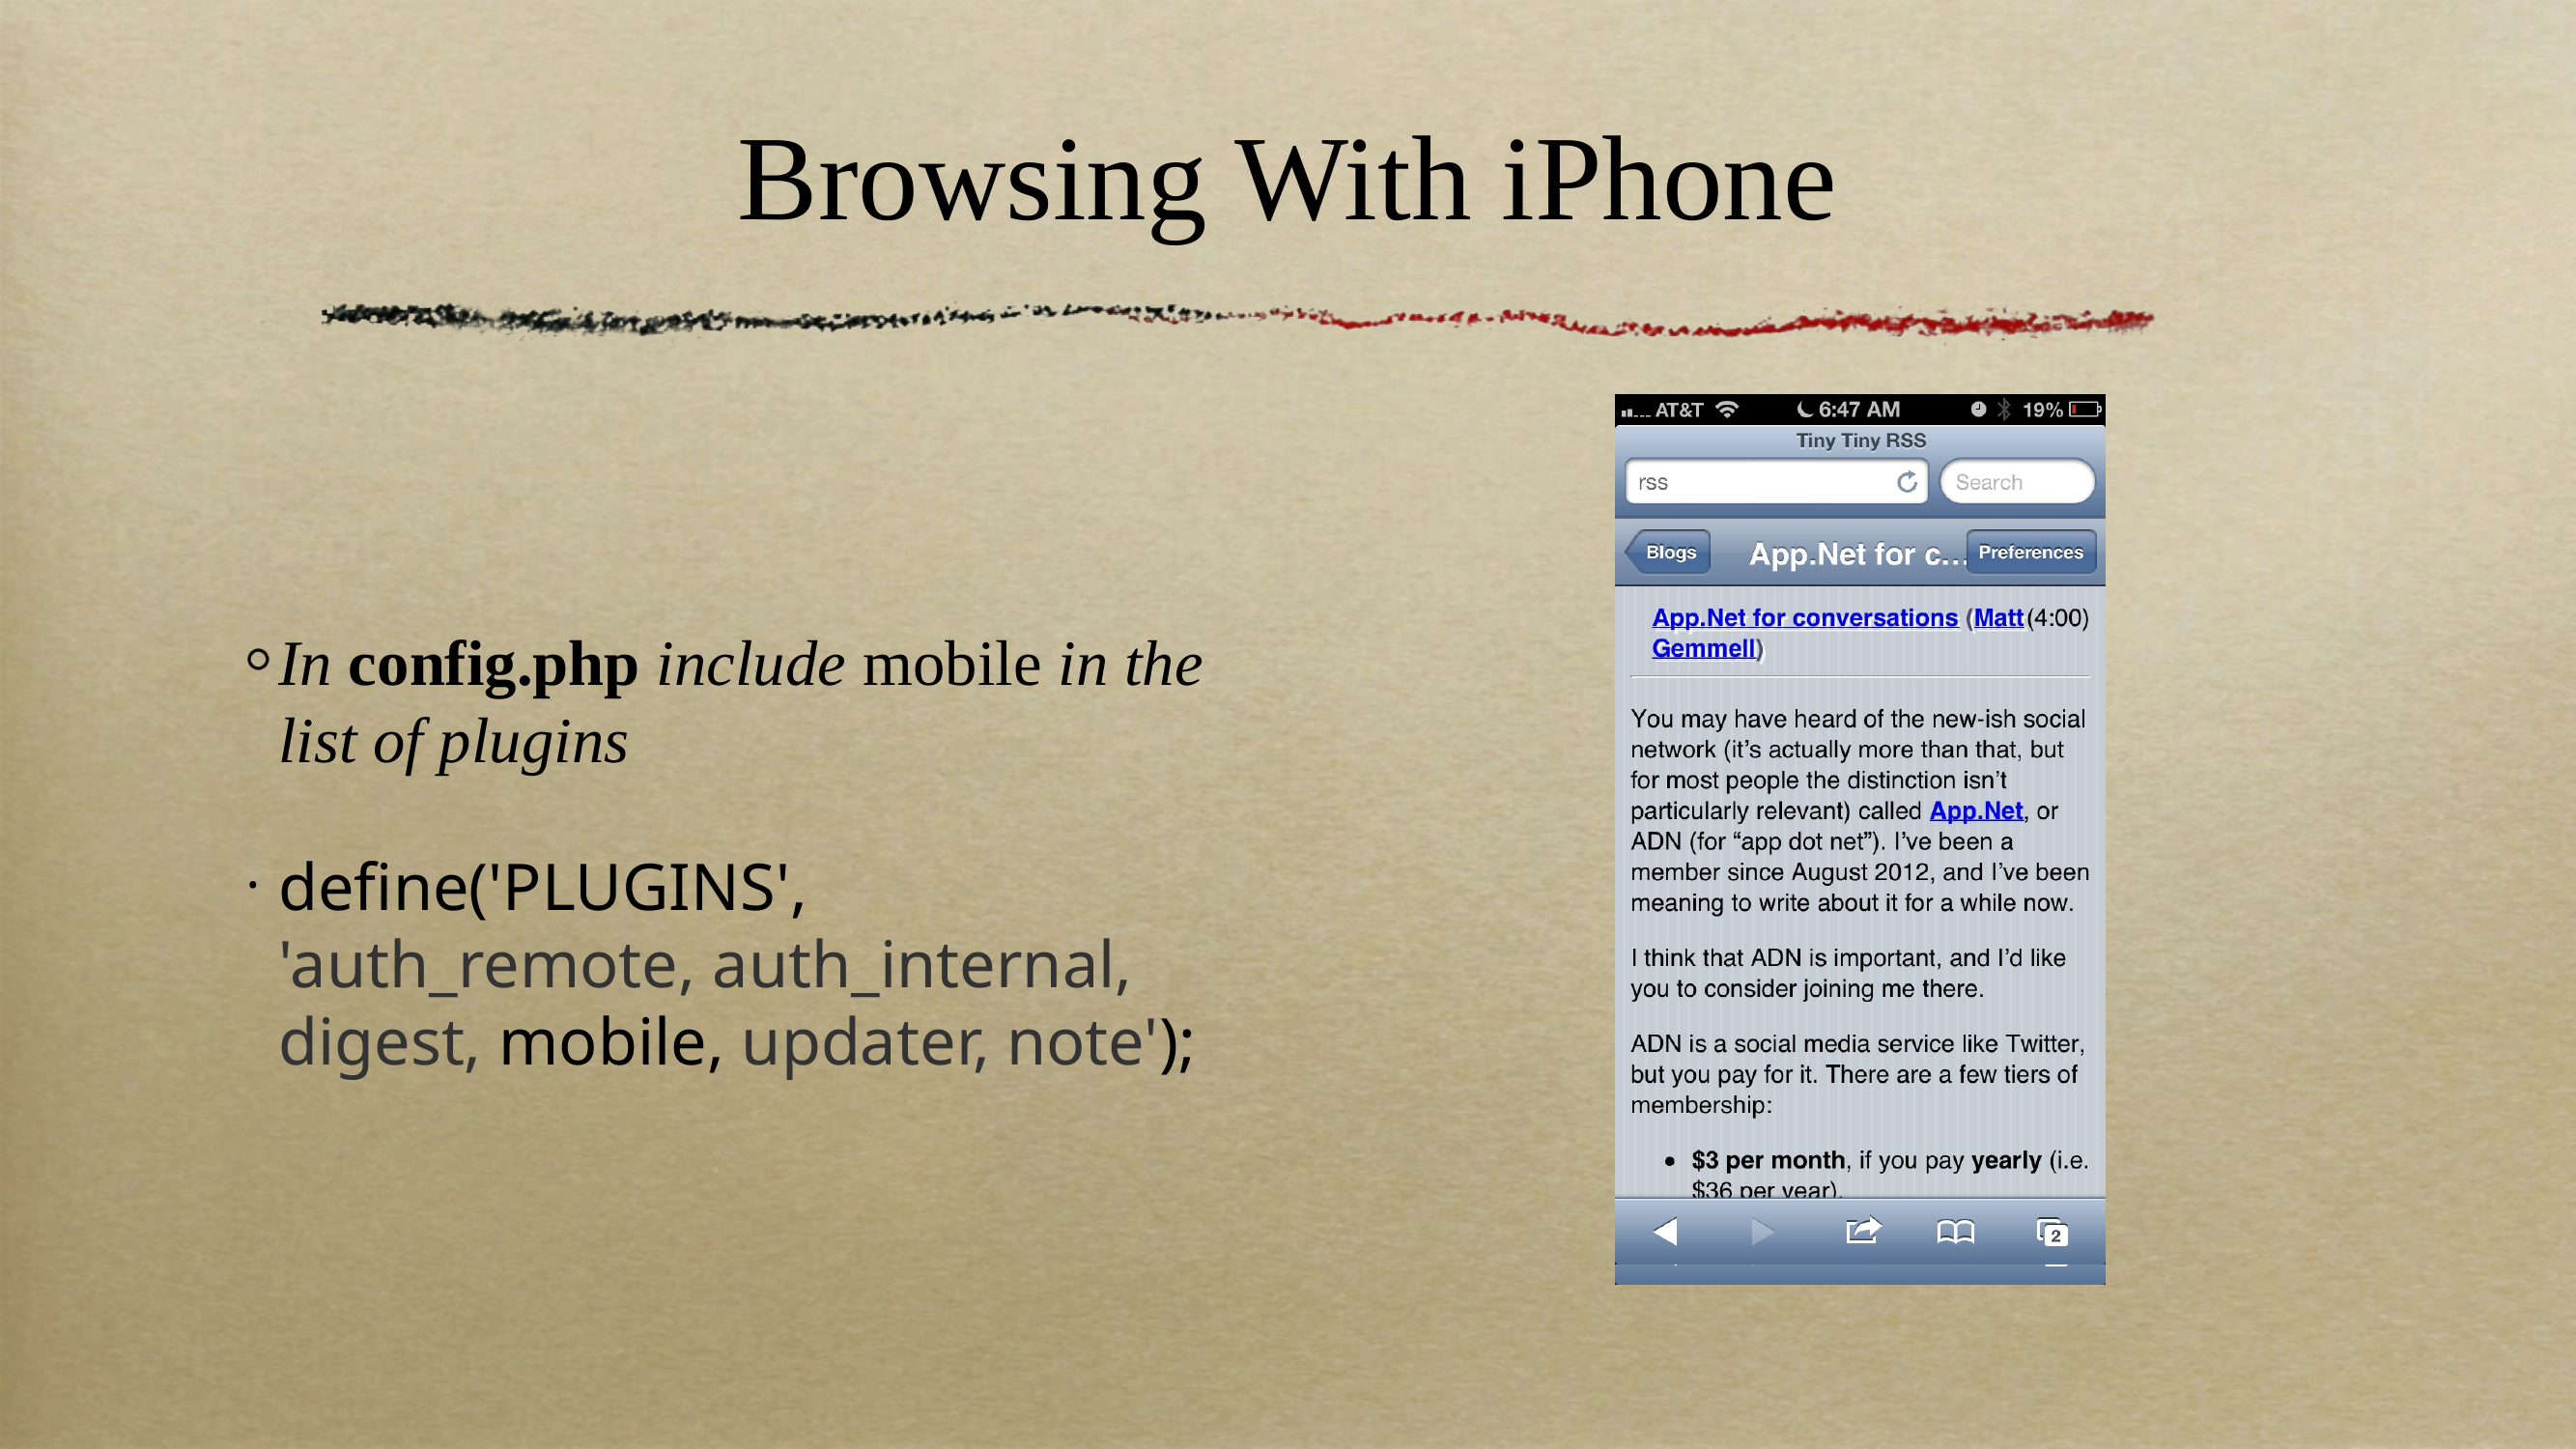

# Browsing With iPhone
In config.php include mobile in the list of plugins
define('PLUGINS', 'auth_remote, auth_internal, digest, mobile, updater, note');